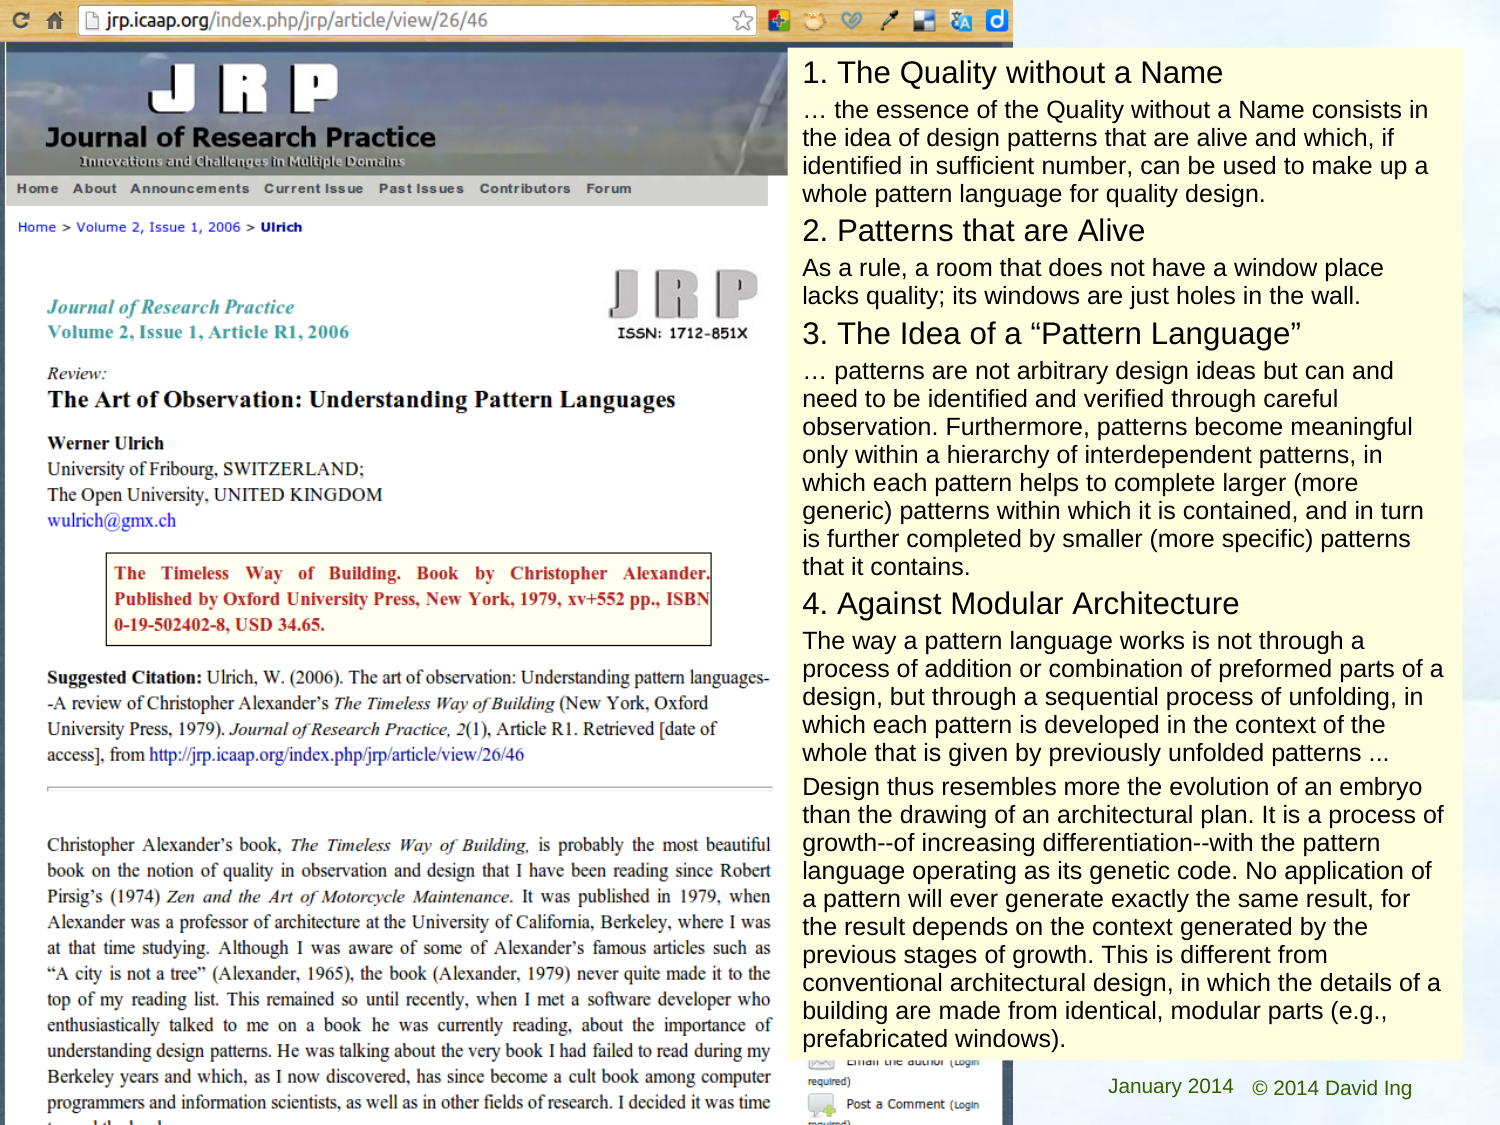

# Ulrich (2006) The Art of Observation: Understanding Pattern Languages
1. The Quality without a Name
… the essence of the Quality without a Name consists in the idea of design patterns that are alive and which, if identified in sufficient number, can be used to make up a whole pattern language for quality design.
2. Patterns that are Alive
As a rule, a room that does not have a window place lacks quality; its windows are just holes in the wall.
3. The Idea of a “Pattern Language”
… patterns are not arbitrary design ideas but can and need to be identified and verified through careful observation. Furthermore, patterns become meaningful only within a hierarchy of interdependent patterns, in which each pattern helps to complete larger (more generic) patterns within which it is contained, and in turn is further completed by smaller (more specific) patterns that it contains.
4. Against Modular Architecture
The way a pattern language works is not through a process of addition or combination of preformed parts of a design, but through a sequential process of unfolding, in which each pattern is developed in the context of the whole that is given by previously unfolded patterns ...
Design thus resembles more the evolution of an embryo than the drawing of an architectural plan. It is a process of growth--of increasing differentiation--with the pattern language operating as its genetic code. No application of a pattern will ever generate exactly the same result, for the result depends on the context generated by the previous stages of growth. This is different from conventional architectural design, in which the details of a building are made from identical, modular parts (e.g., prefabricated windows).
Source: Werner Ulrich 2006, “The Art of Observation: Understanding Pattern Languages”, Journal of Research Practice, v2, n1, aritlce R1 http://jrp.icaap.org/index.php/jrp/article/view/26/46
Collaboration on a Pattern Language for Service Systems
January 2014
31